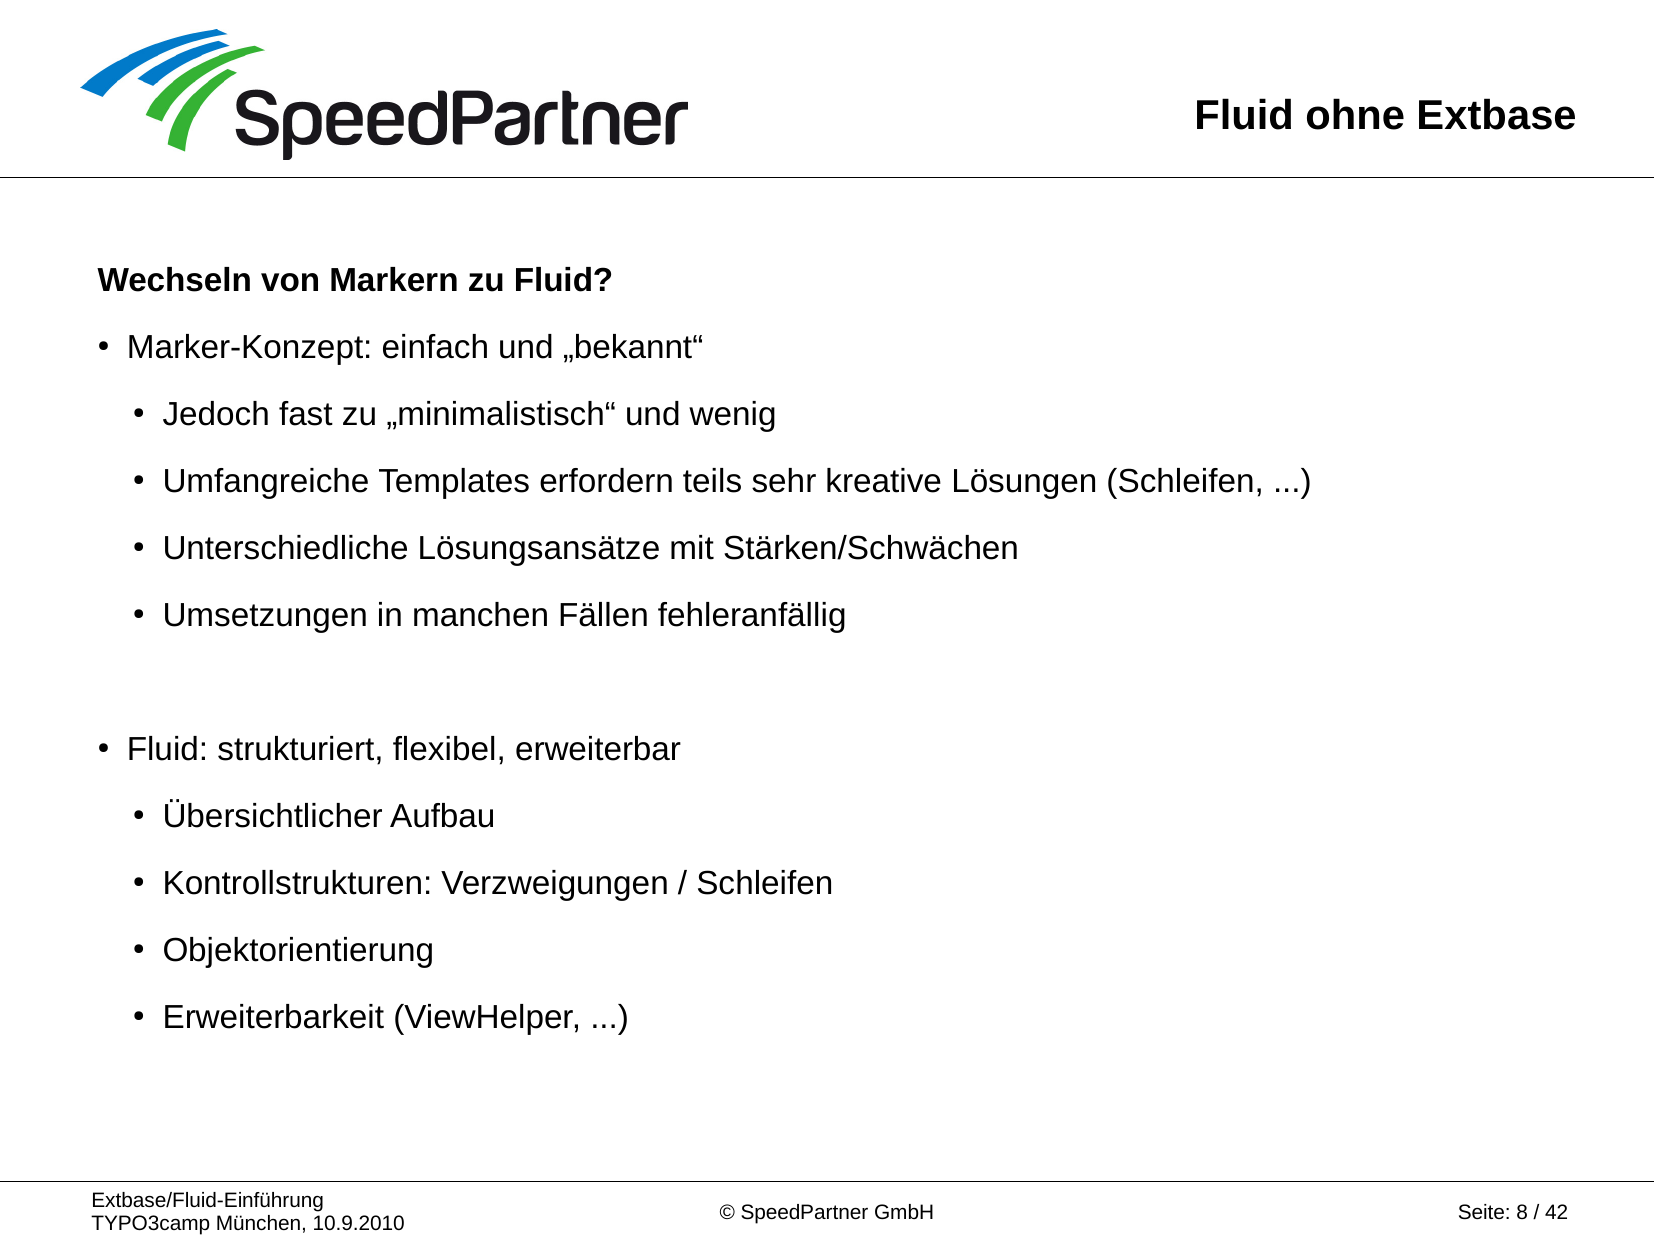

# Fluid ohne Extbase
Wechseln von Markern zu Fluid?
Marker-Konzept: einfach und „bekannt“
Jedoch fast zu „minimalistisch“ und wenig
Umfangreiche Templates erfordern teils sehr kreative Lösungen (Schleifen, ...)
Unterschiedliche Lösungsansätze mit Stärken/Schwächen
Umsetzungen in manchen Fällen fehleranfällig
Fluid: strukturiert, flexibel, erweiterbar
Übersichtlicher Aufbau
Kontrollstrukturen: Verzweigungen / Schleifen
Objektorientierung
Erweiterbarkeit (ViewHelper, ...)